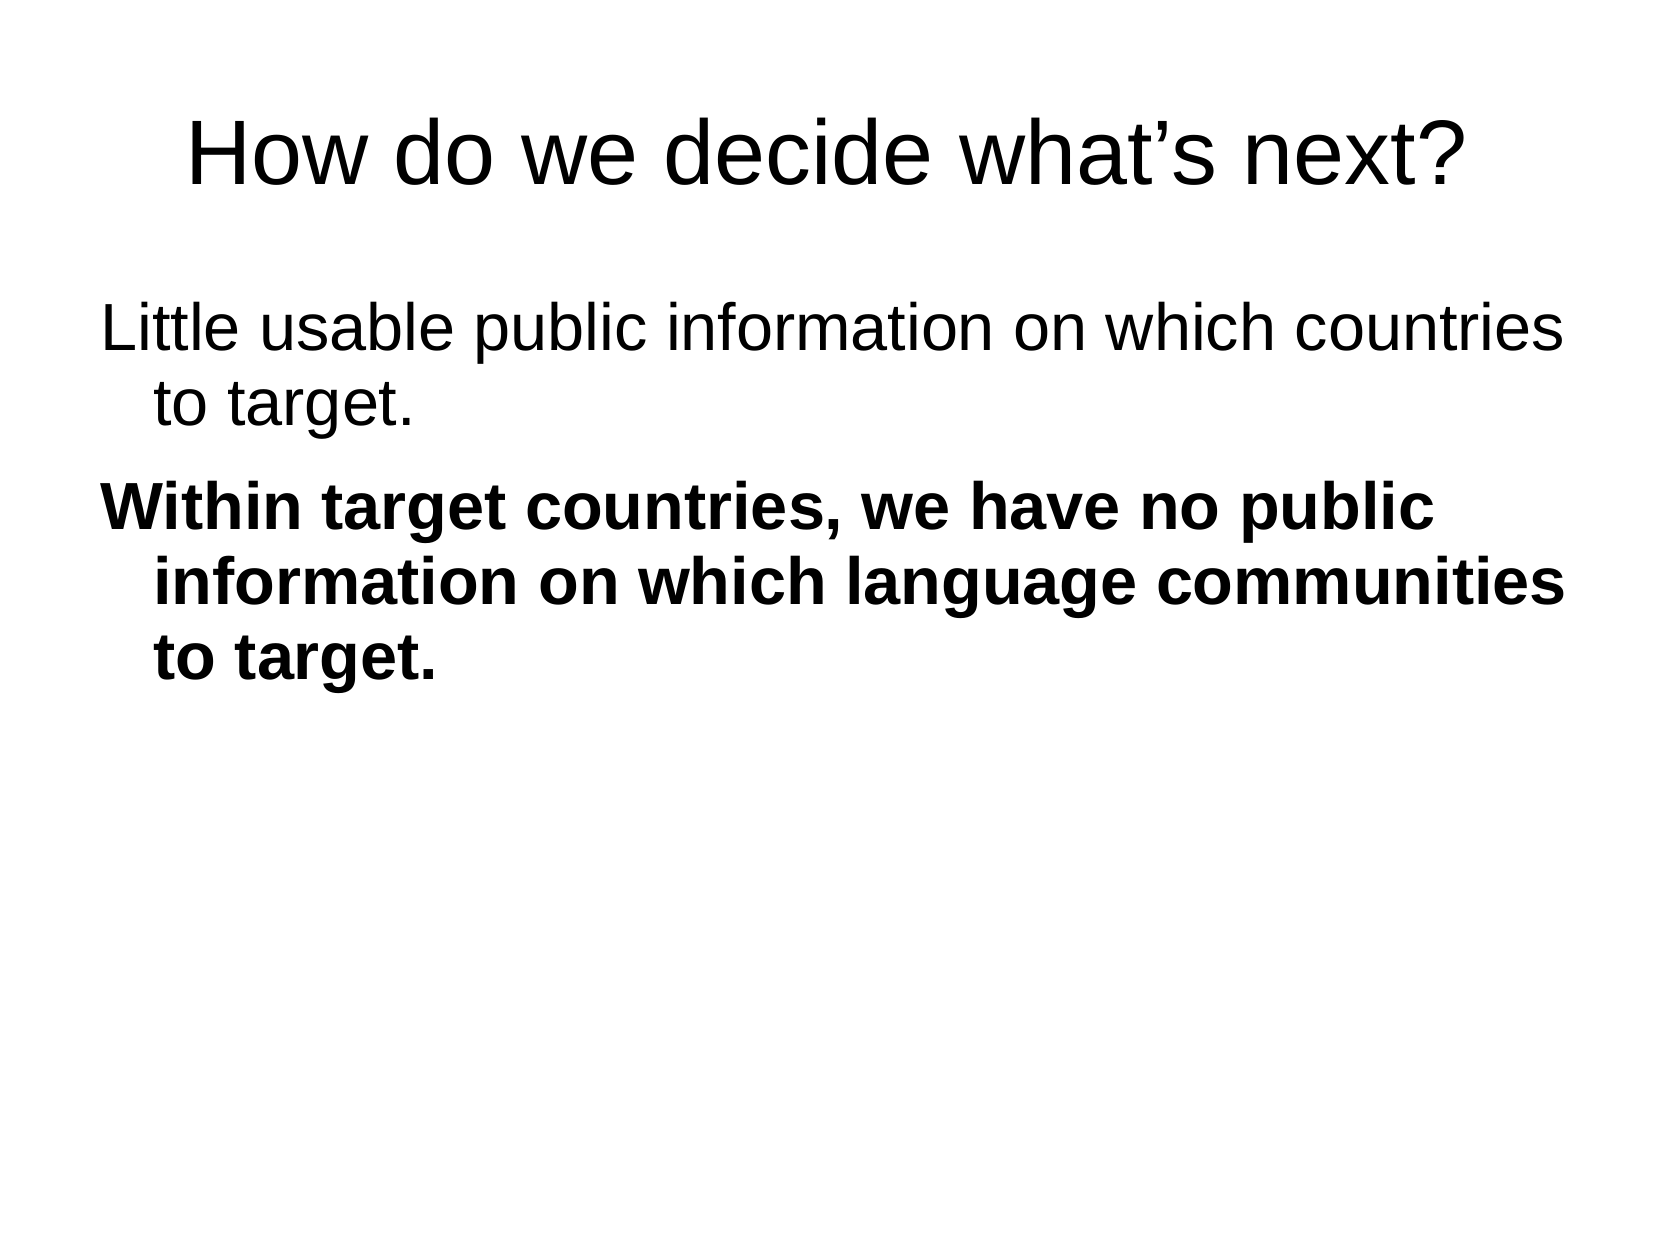

# How do we decide what’s next?
Little usable public information on which countries to target.
Within target countries, we have no public information on which language communities to target.